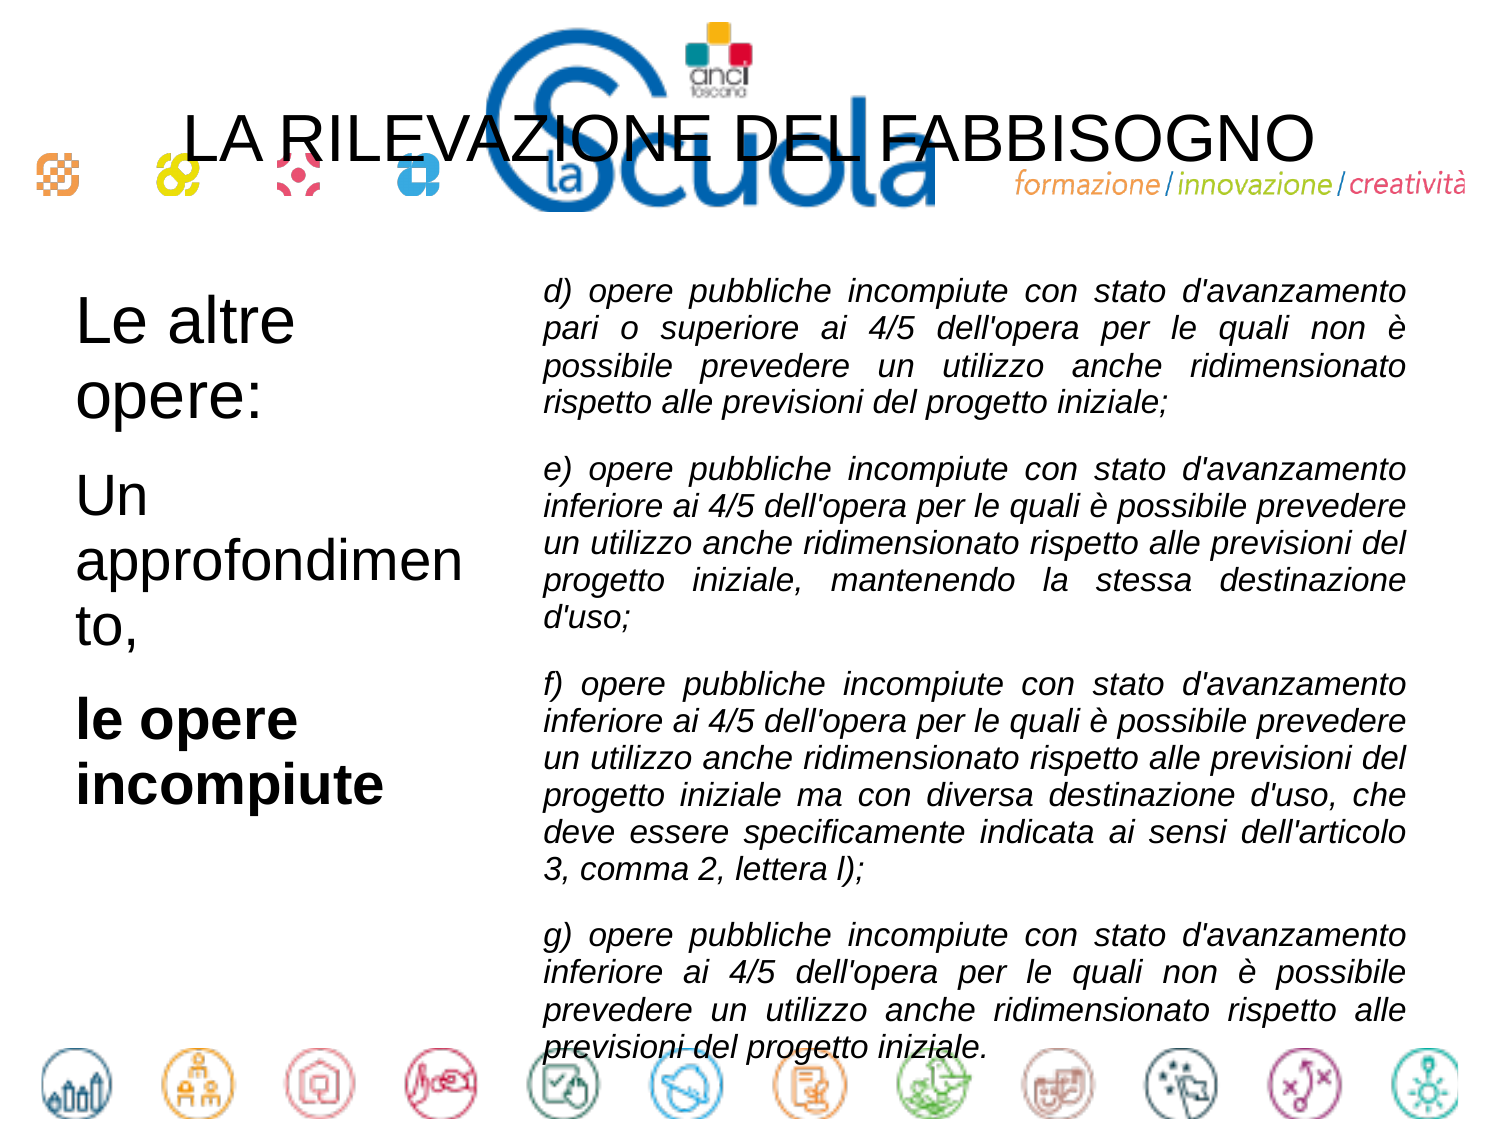

# LA RILEVAZIONE DEL FABBISOGNO
d) opere pubbliche incompiute con stato d'avanzamento pari o superiore ai 4/5 dell'opera per le quali non è possibile prevedere un utilizzo anche ridimensionato rispetto alle previsioni del progetto iniziale;
e) opere pubbliche incompiute con stato d'avanzamento inferiore ai 4/5 dell'opera per le quali è possibile prevedere un utilizzo anche ridimensionato rispetto alle previsioni del progetto iniziale, mantenendo la stessa destinazione d'uso;
f) opere pubbliche incompiute con stato d'avanzamento inferiore ai 4/5 dell'opera per le quali è possibile prevedere un utilizzo anche ridimensionato rispetto alle previsioni del progetto iniziale ma con diversa destinazione d'uso, che deve essere specificamente indicata ai sensi dell'articolo 3, comma 2, lettera l);
g) opere pubbliche incompiute con stato d'avanzamento inferiore ai 4/5 dell'opera per le quali non è possibile prevedere un utilizzo anche ridimensionato rispetto alle previsioni del progetto iniziale.
Le altre opere:
Un approfondimento,
le opere incompiute